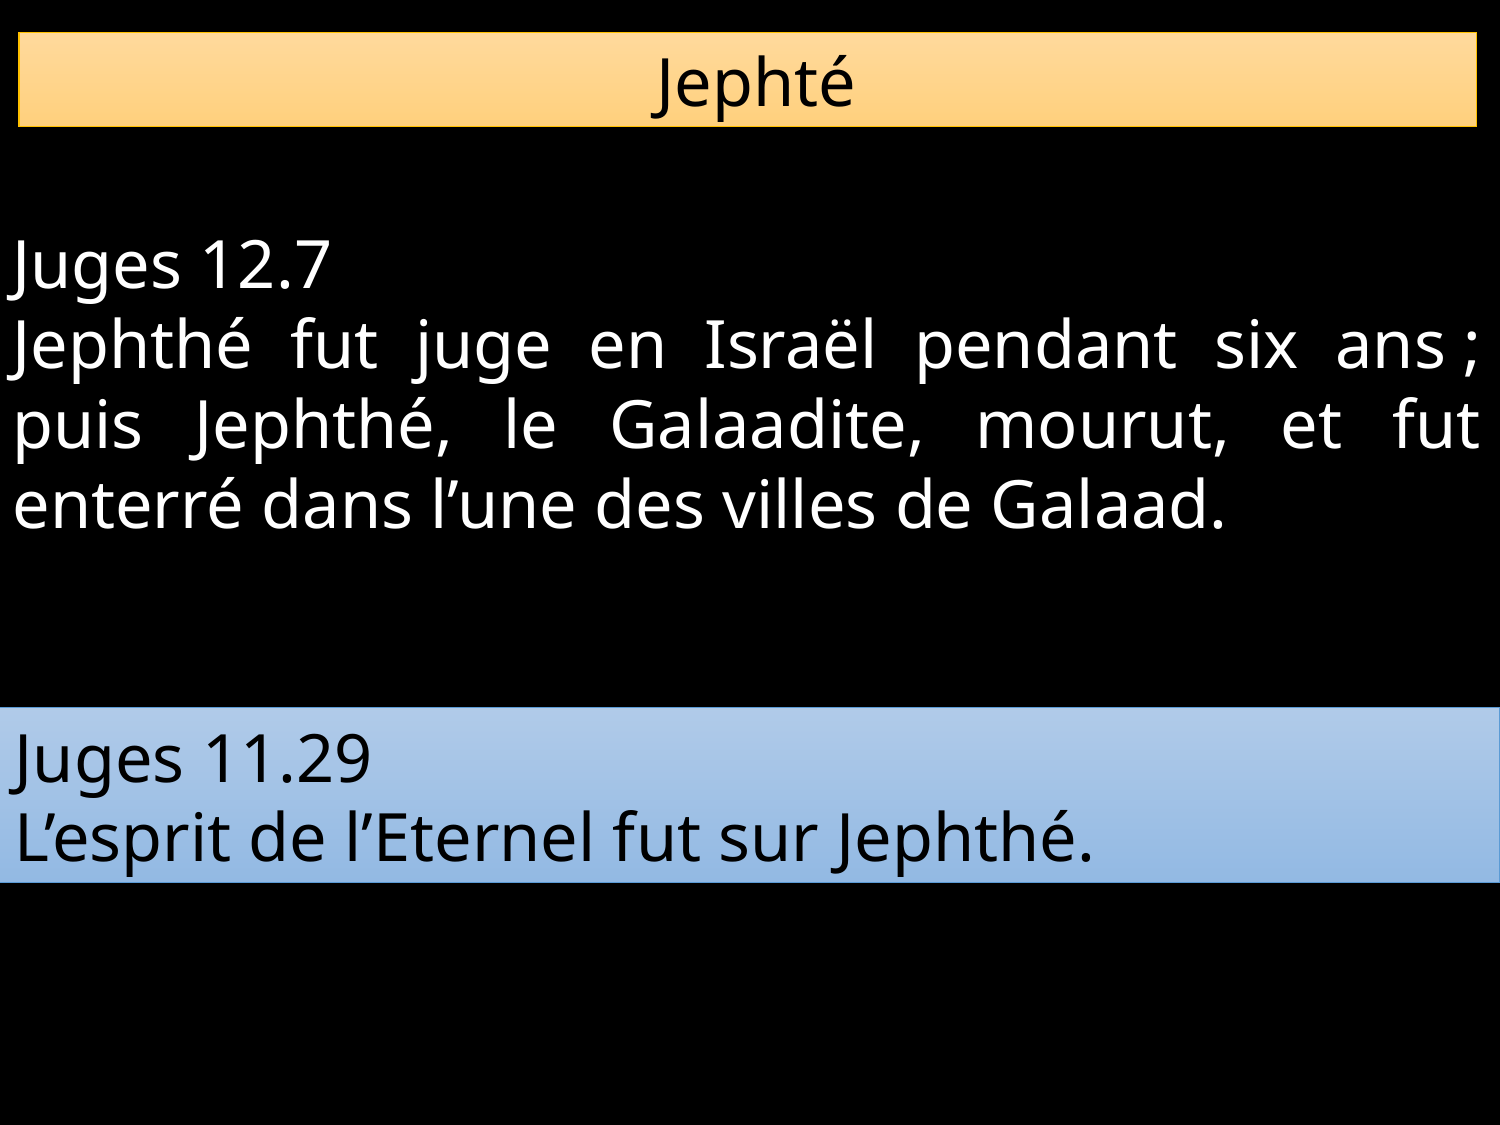

Jephté
Juges 12.7
Jephthé fut juge en Israël pendant six ans ; puis Jephthé, le Galaadite, mourut, et fut enterré dans l’une des villes de Galaad.
Juges 11.29
L’esprit de l’Eternel fut sur Jephthé.